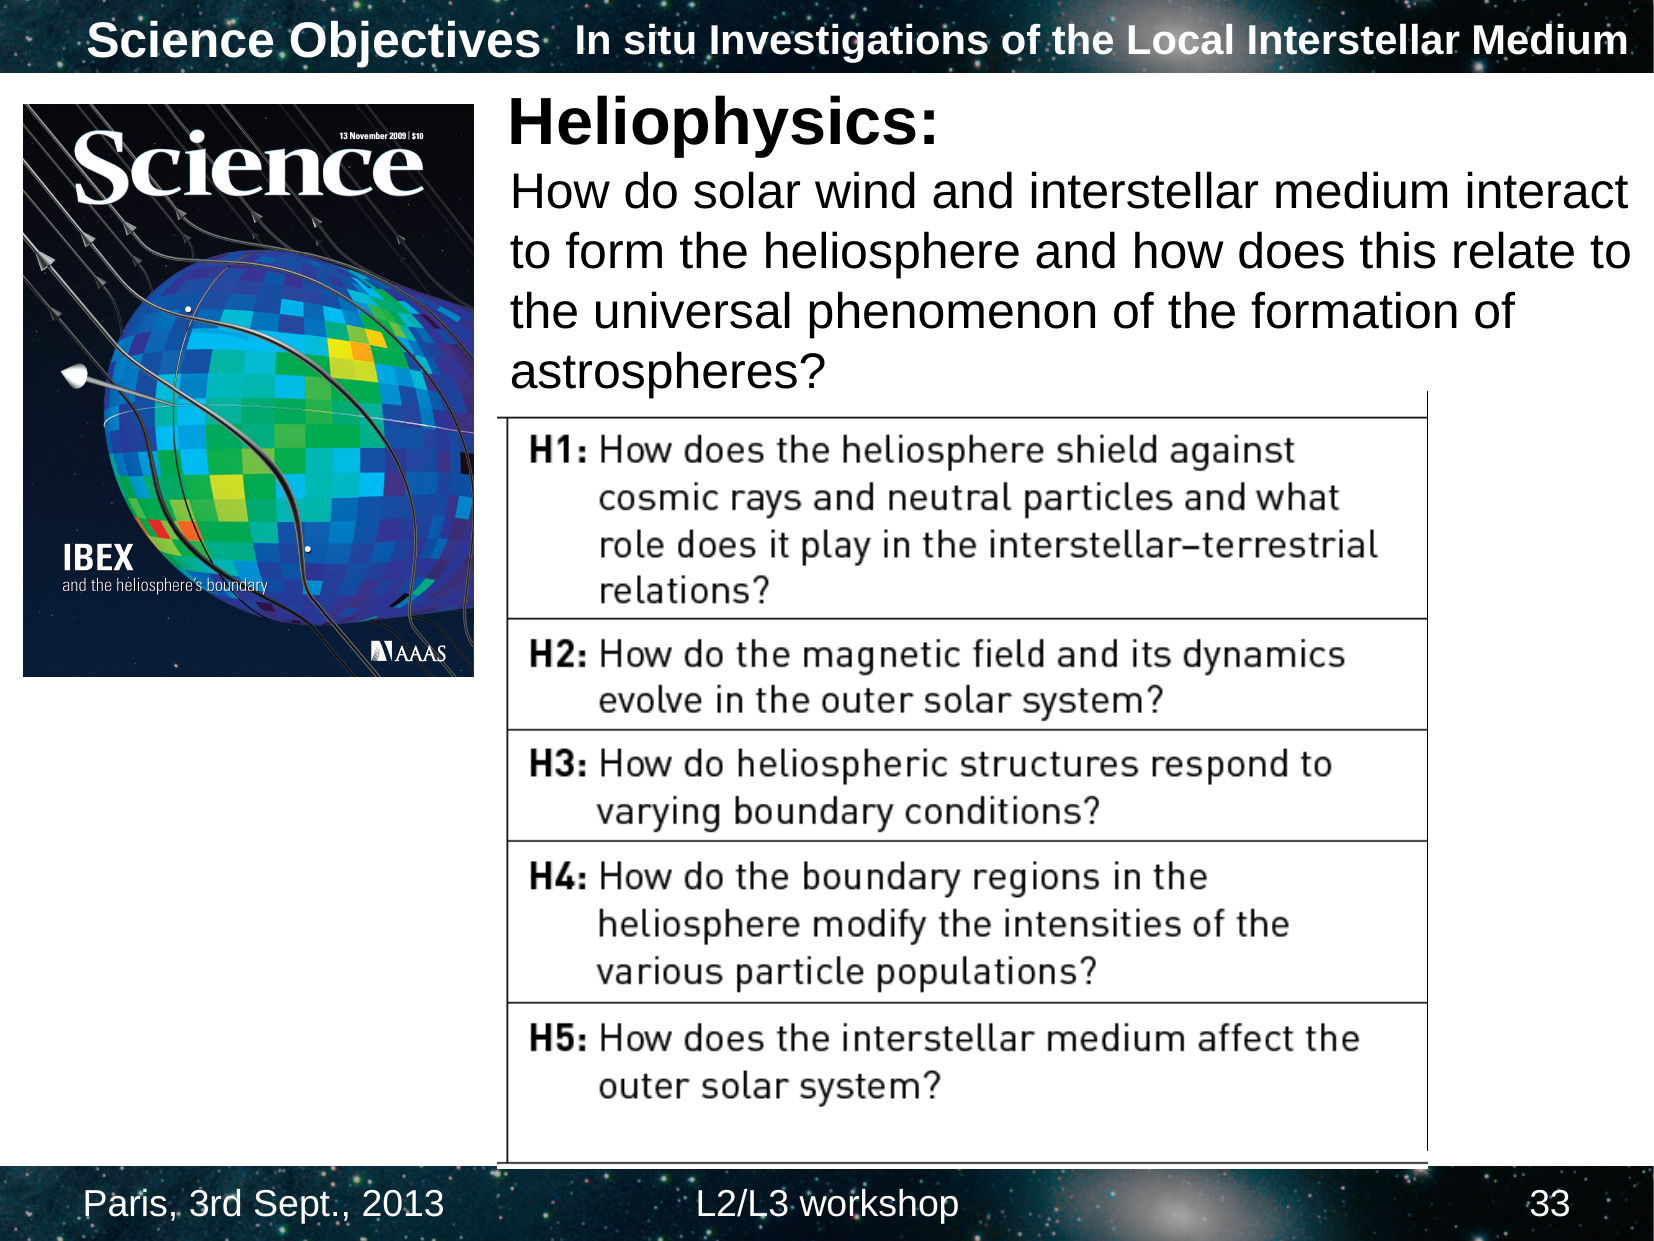

Science Objectives
Heliophysics:
How do solar wind and interstellar medium interact to form the heliosphere and how does this relate to the universal phenomenon of the formation of astrospheres?